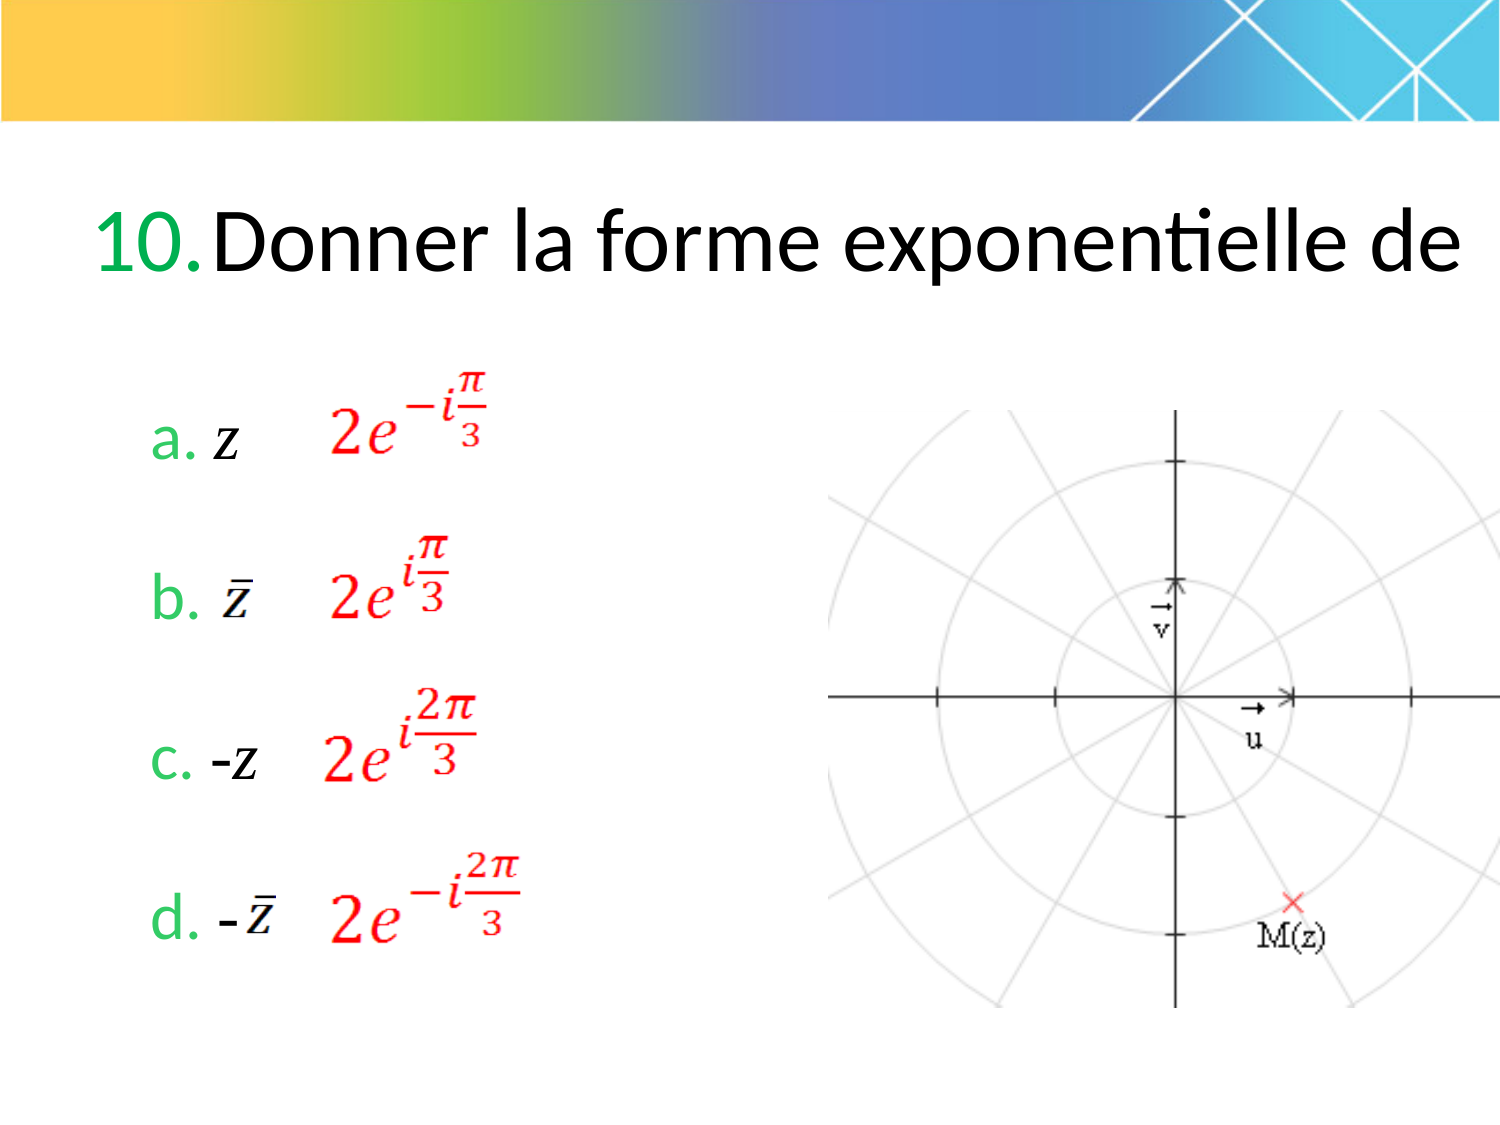

# Donner la forme exponentielle de
a. z
b.
c. -z
d. -